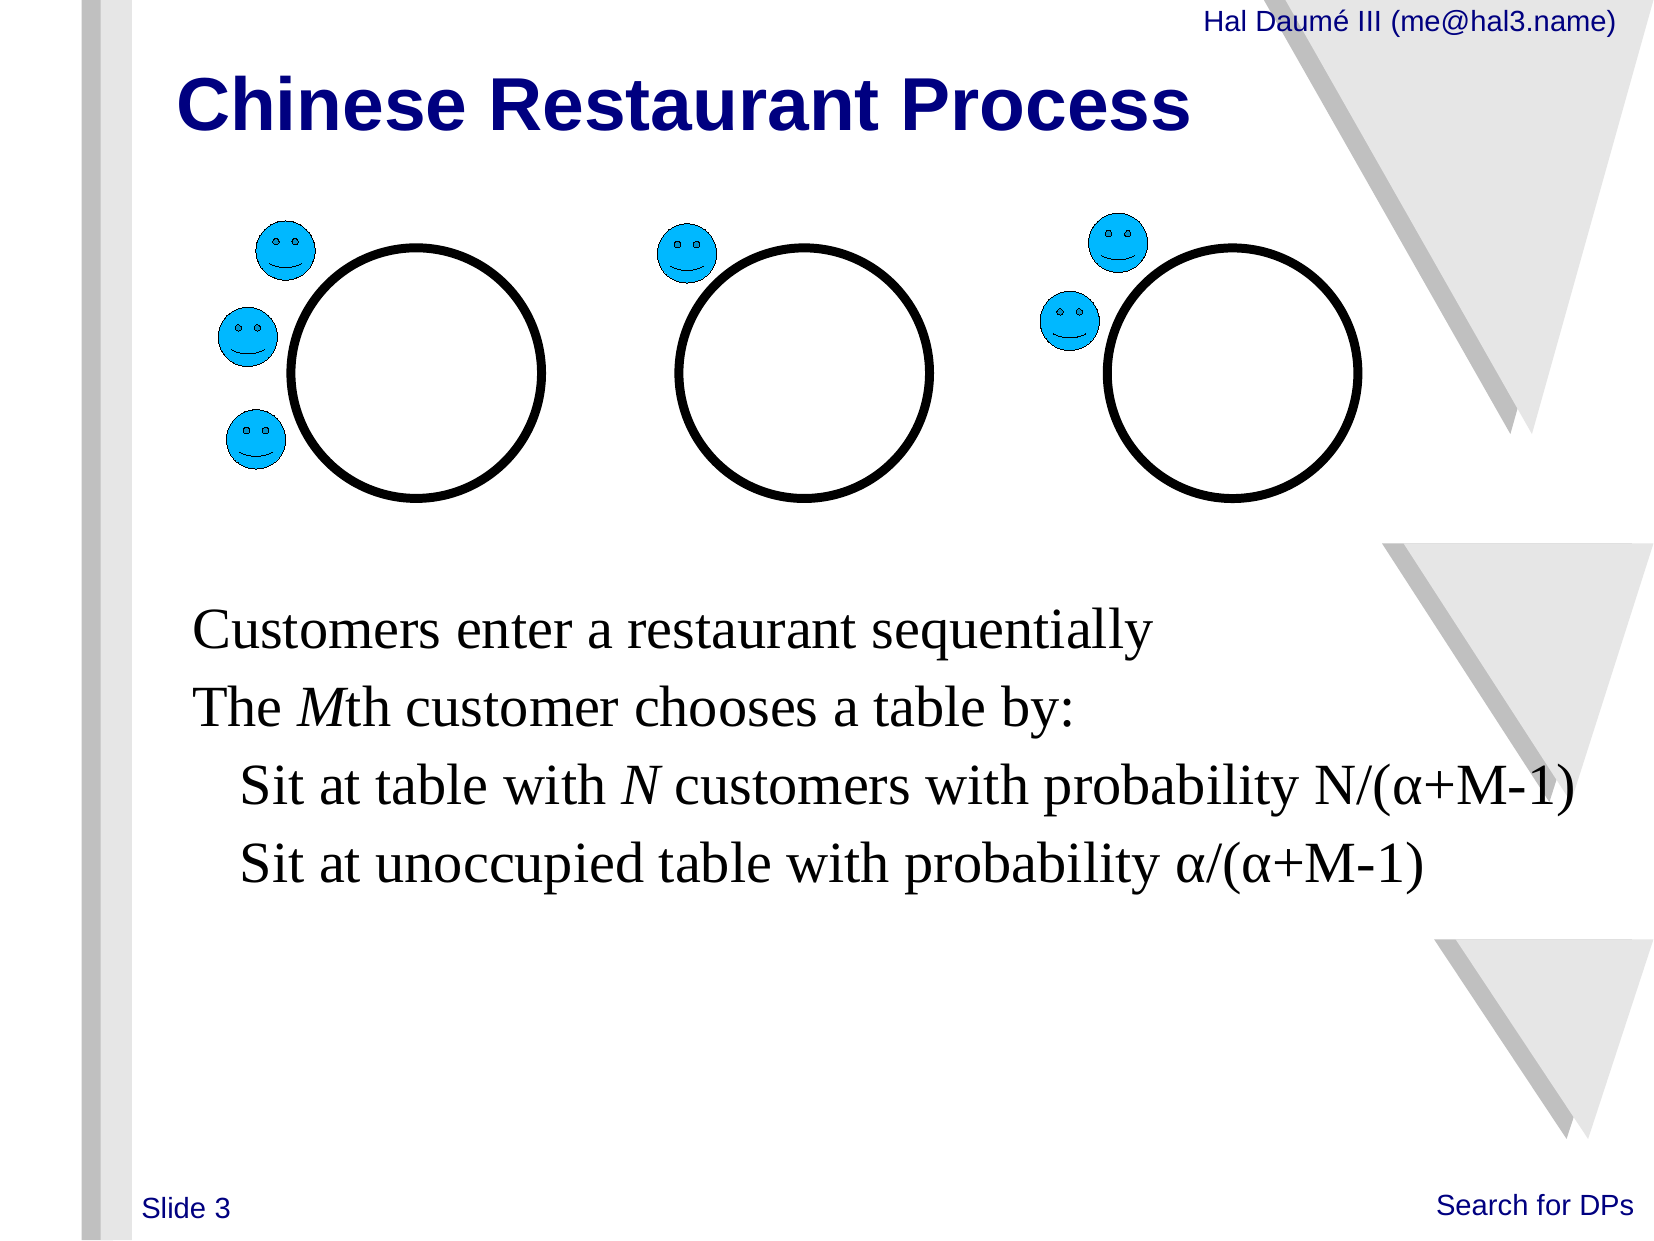

# Chinese Restaurant Process
Customers enter a restaurant sequentially
The Mth customer chooses a table by:
Sit at table with N customers with probability N/(α+M-1)
Sit at unoccupied table with probability α/(α+M-1)